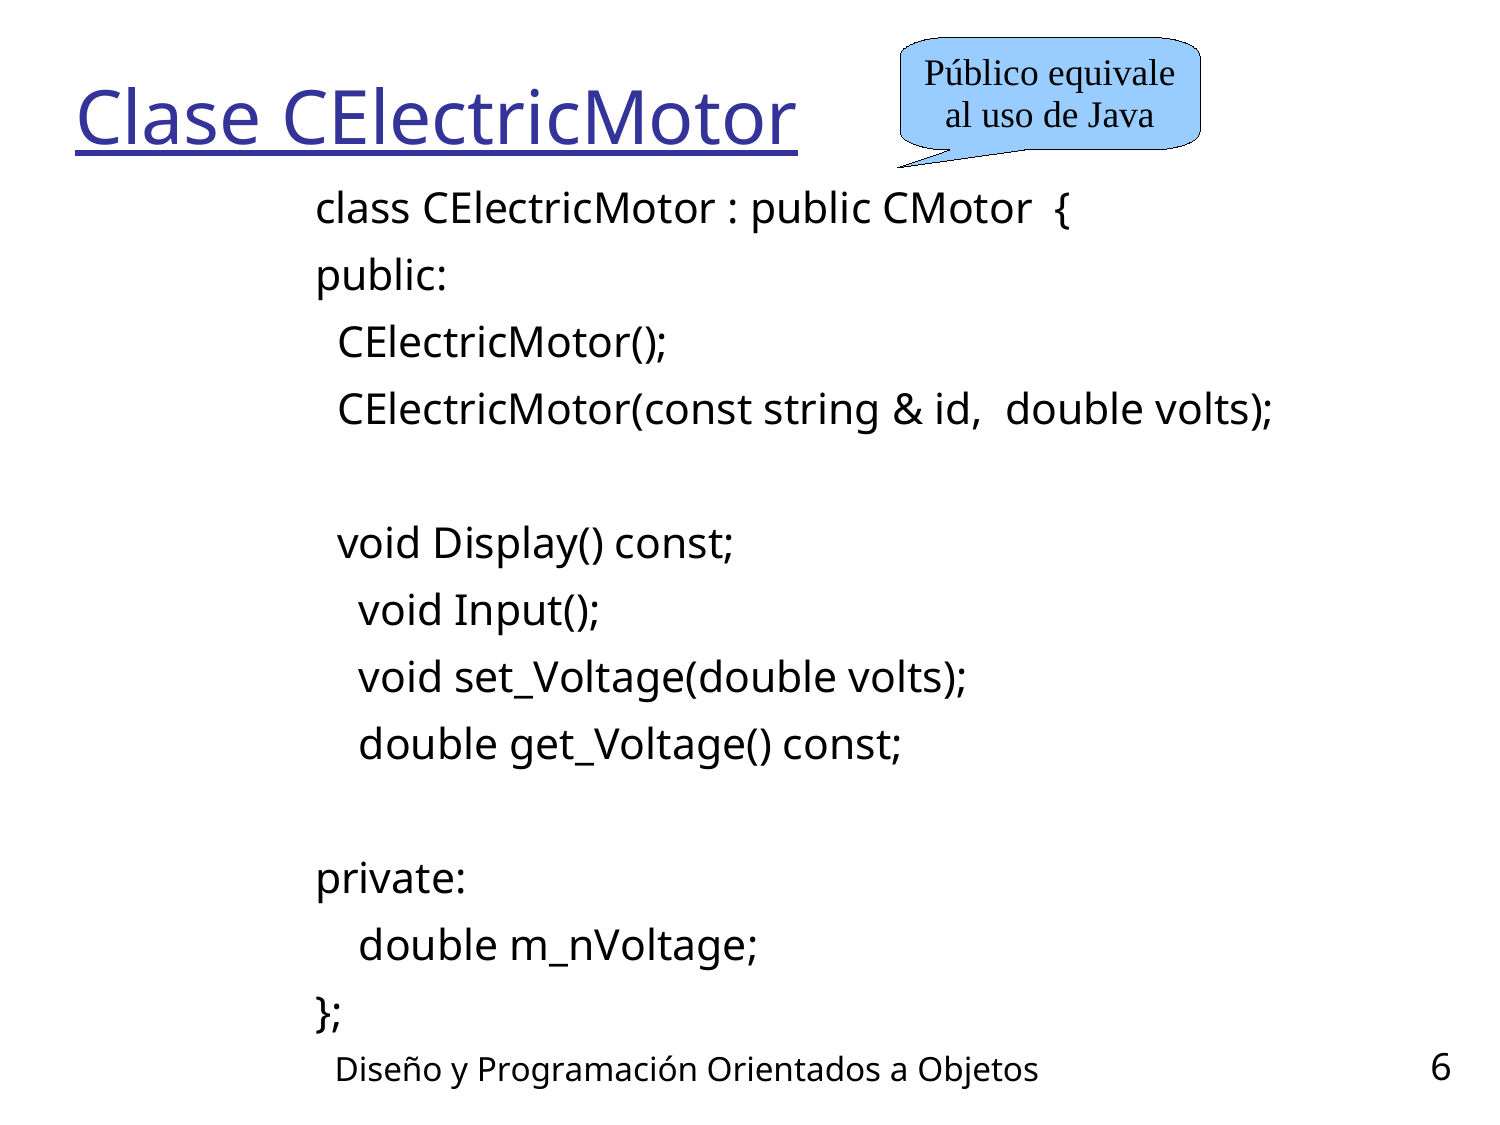

# Clase CElectricMotor
Público equivale
al uso de Java
class CElectricMotor : public CMotor {
public:
 CElectricMotor();
 CElectricMotor(const string & id, double volts);
 void Display() const;
	void Input();
	void set_Voltage(double volts);
	double get_Voltage() const;
private:
	double m_nVoltage;
};
Diseño y Programación Orientados a Objetos
6